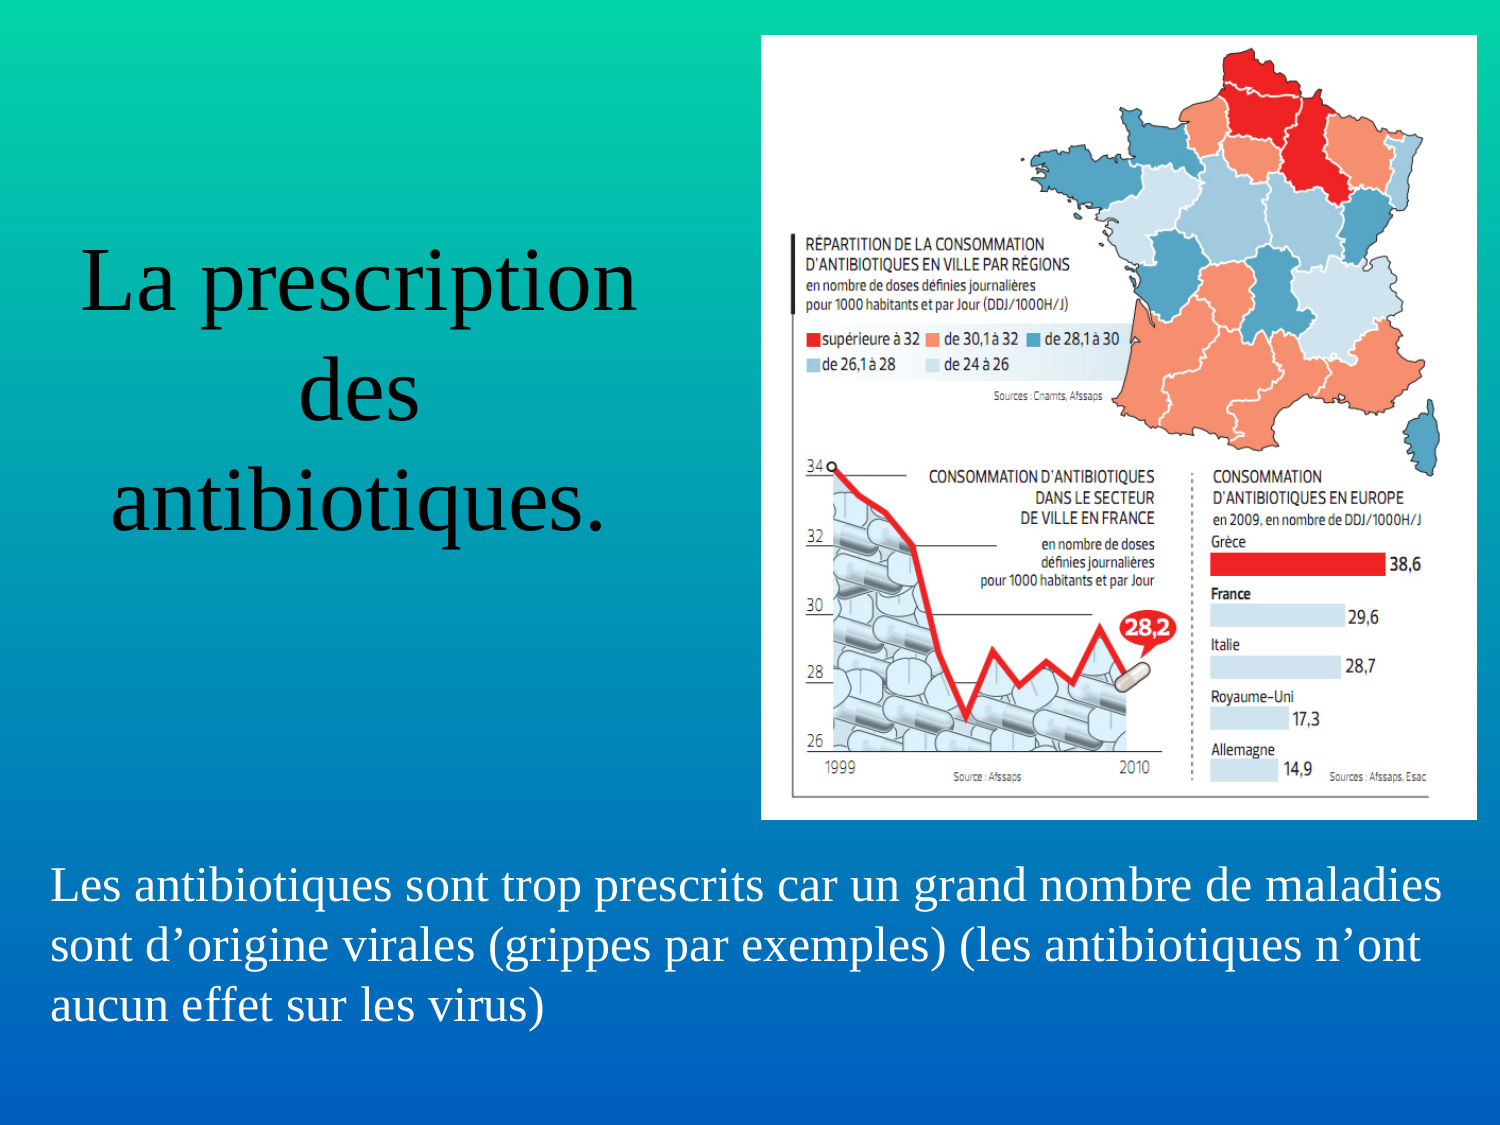

# La prescription des antibiotiques.
Les antibiotiques sont trop prescrits car un grand nombre de maladies sont d’origine virales (grippes par exemples) (les antibiotiques n’ont aucun effet sur les virus)